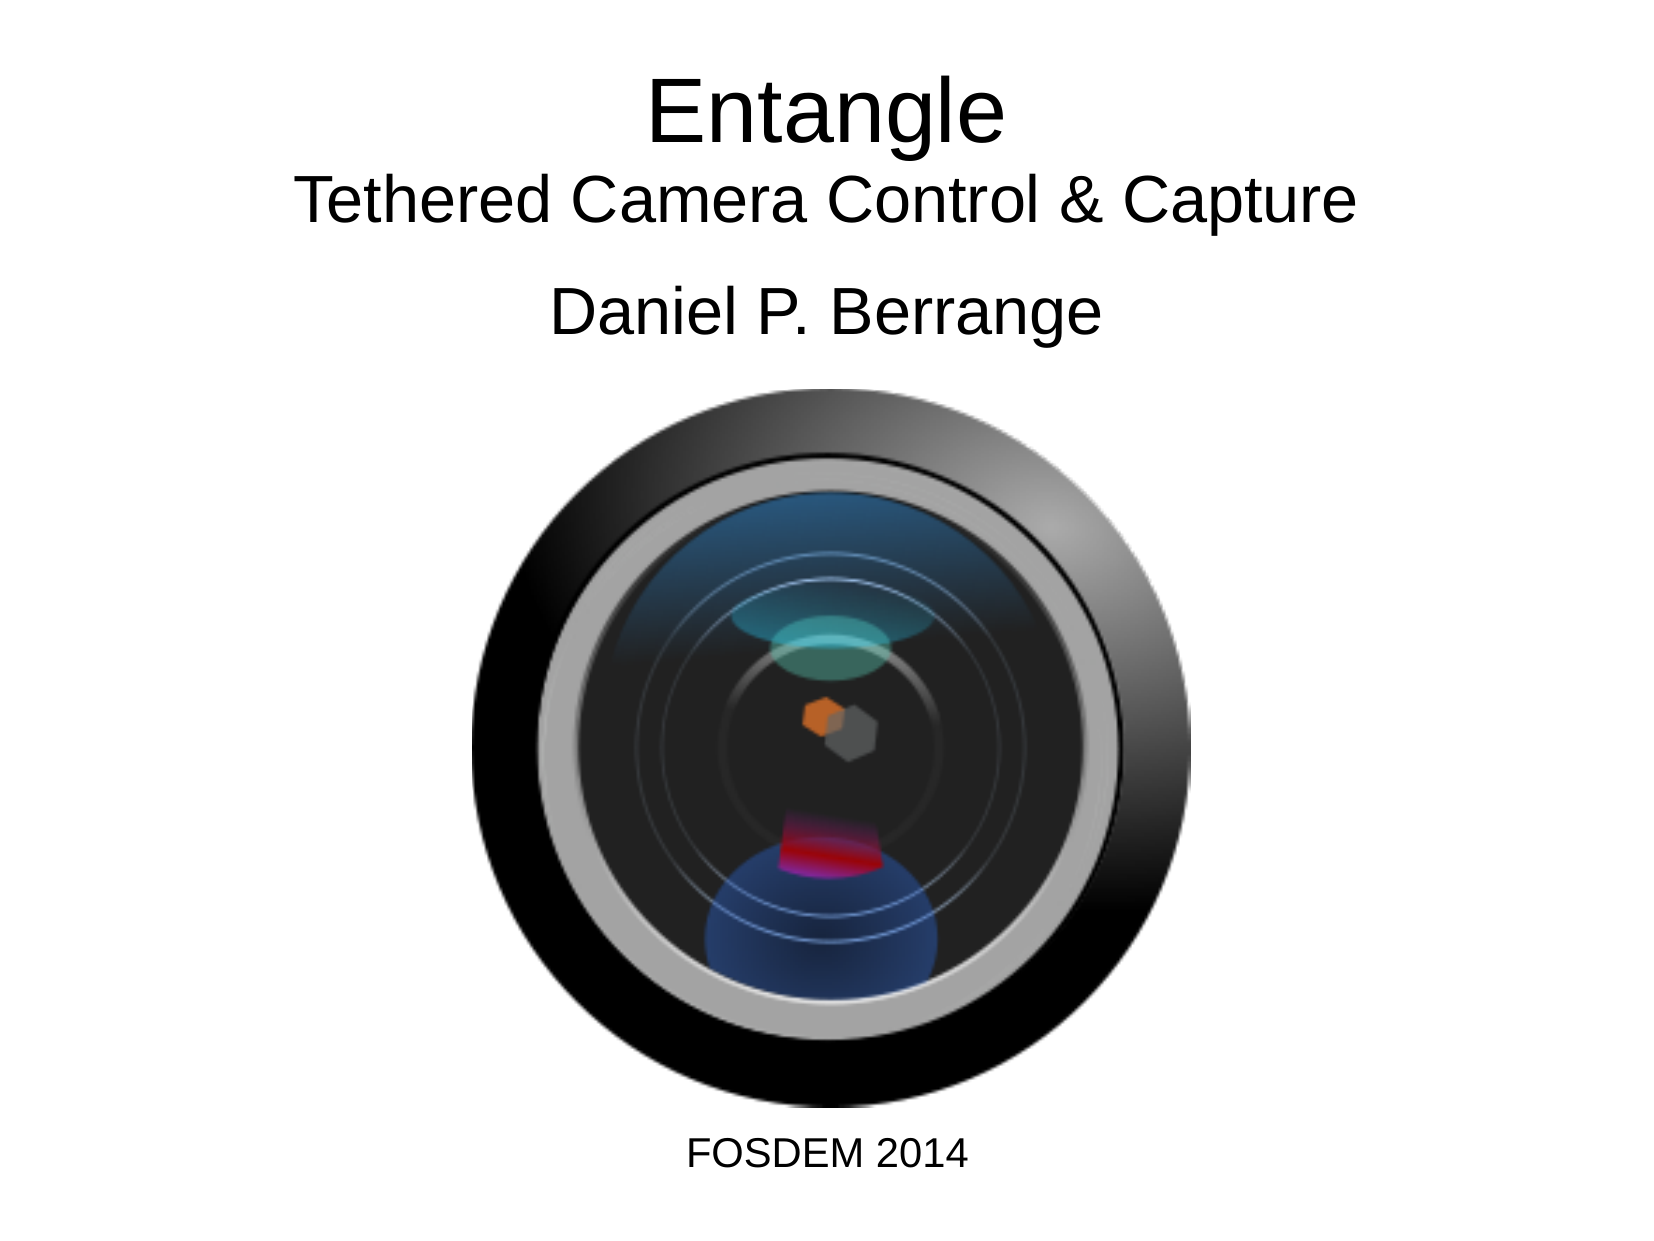

# Entangle Tethered Camera Control & Capture Daniel P. Berrange